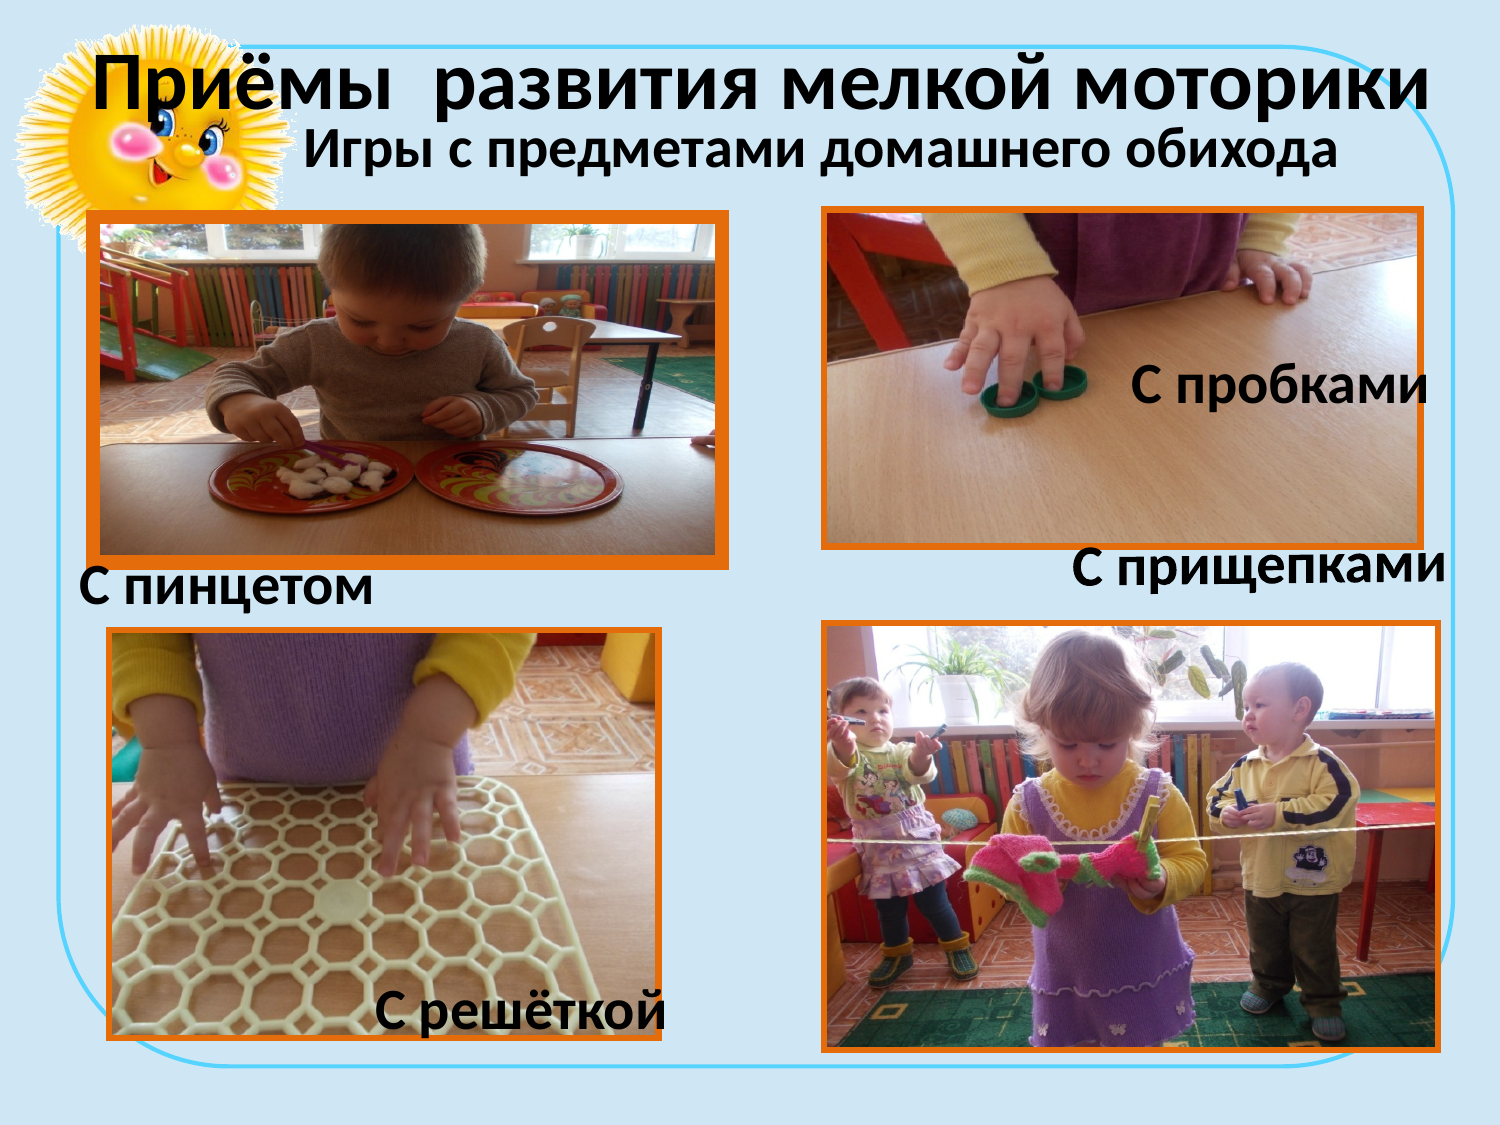

Приёмы развития мелкой моторики
Игры с предметами домашнего обихода
С пробками
С прищепками
С пинцетом
С решёткой